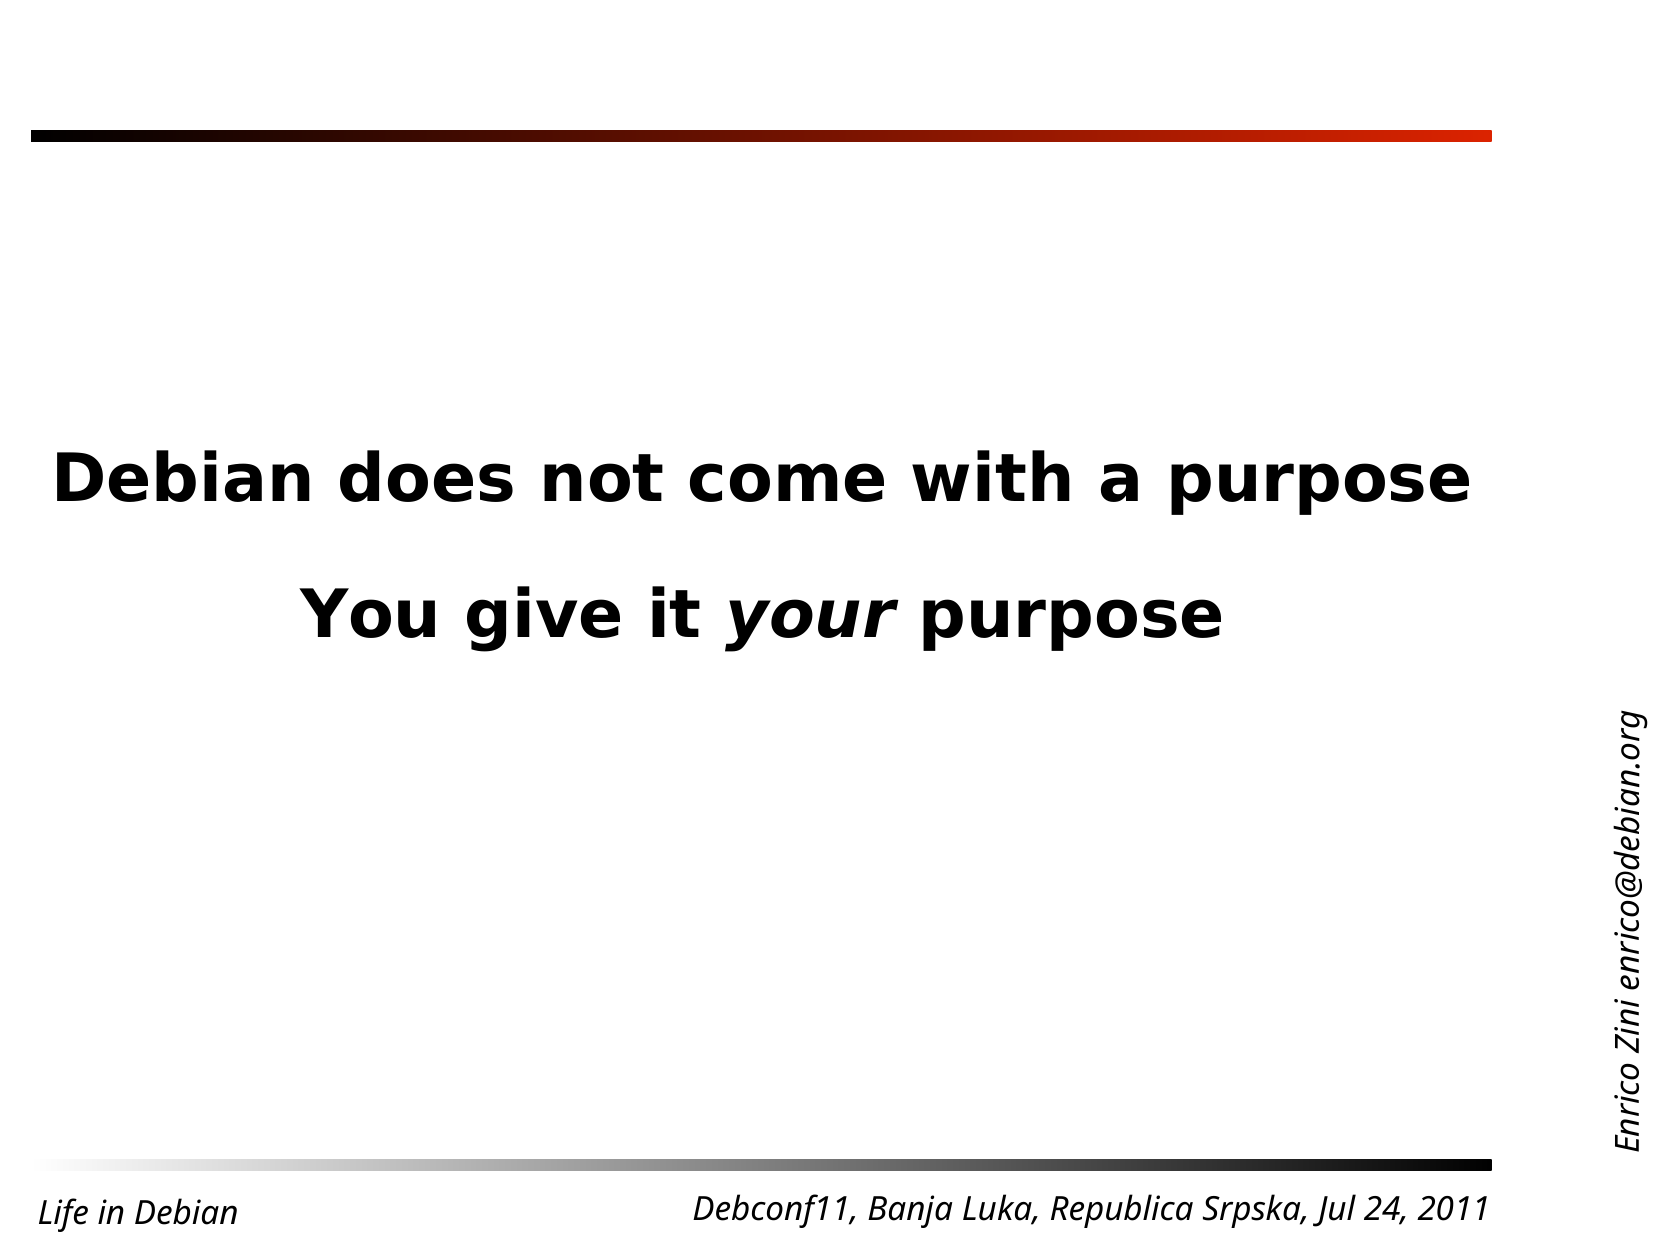

Debian does not come with a purpose
You give it your purpose